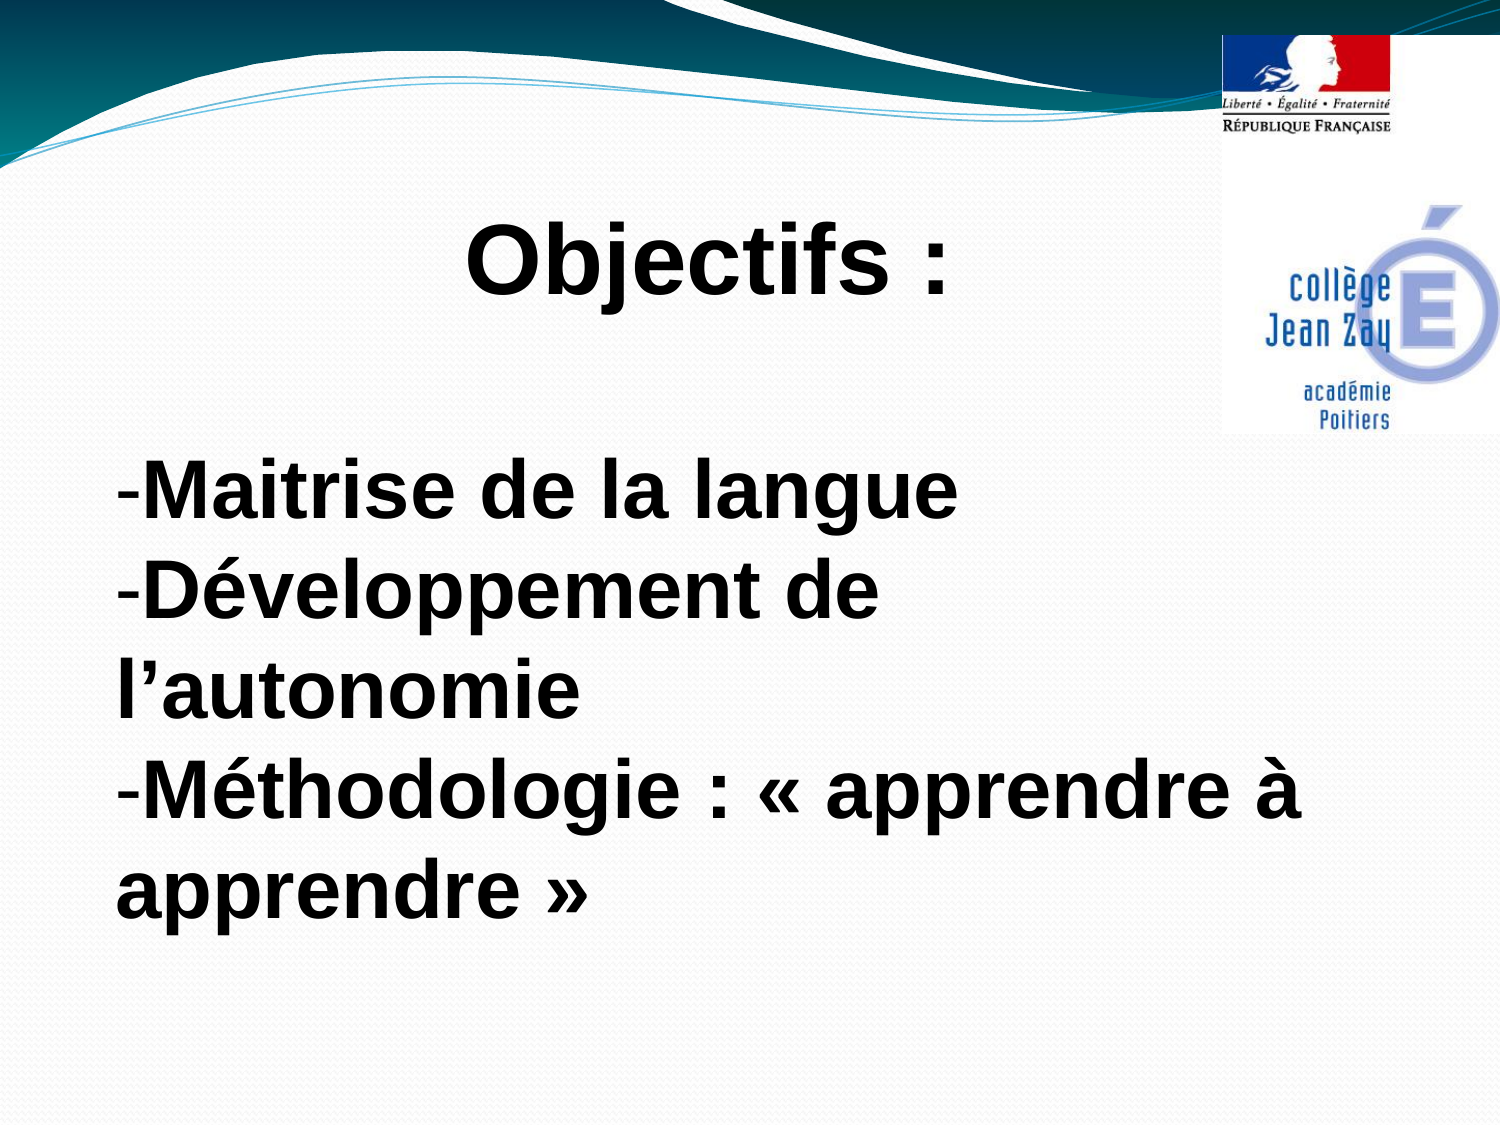

Objectifs :
Maitrise de la langue
Développement de l’autonomie
Méthodologie : « apprendre à apprendre »